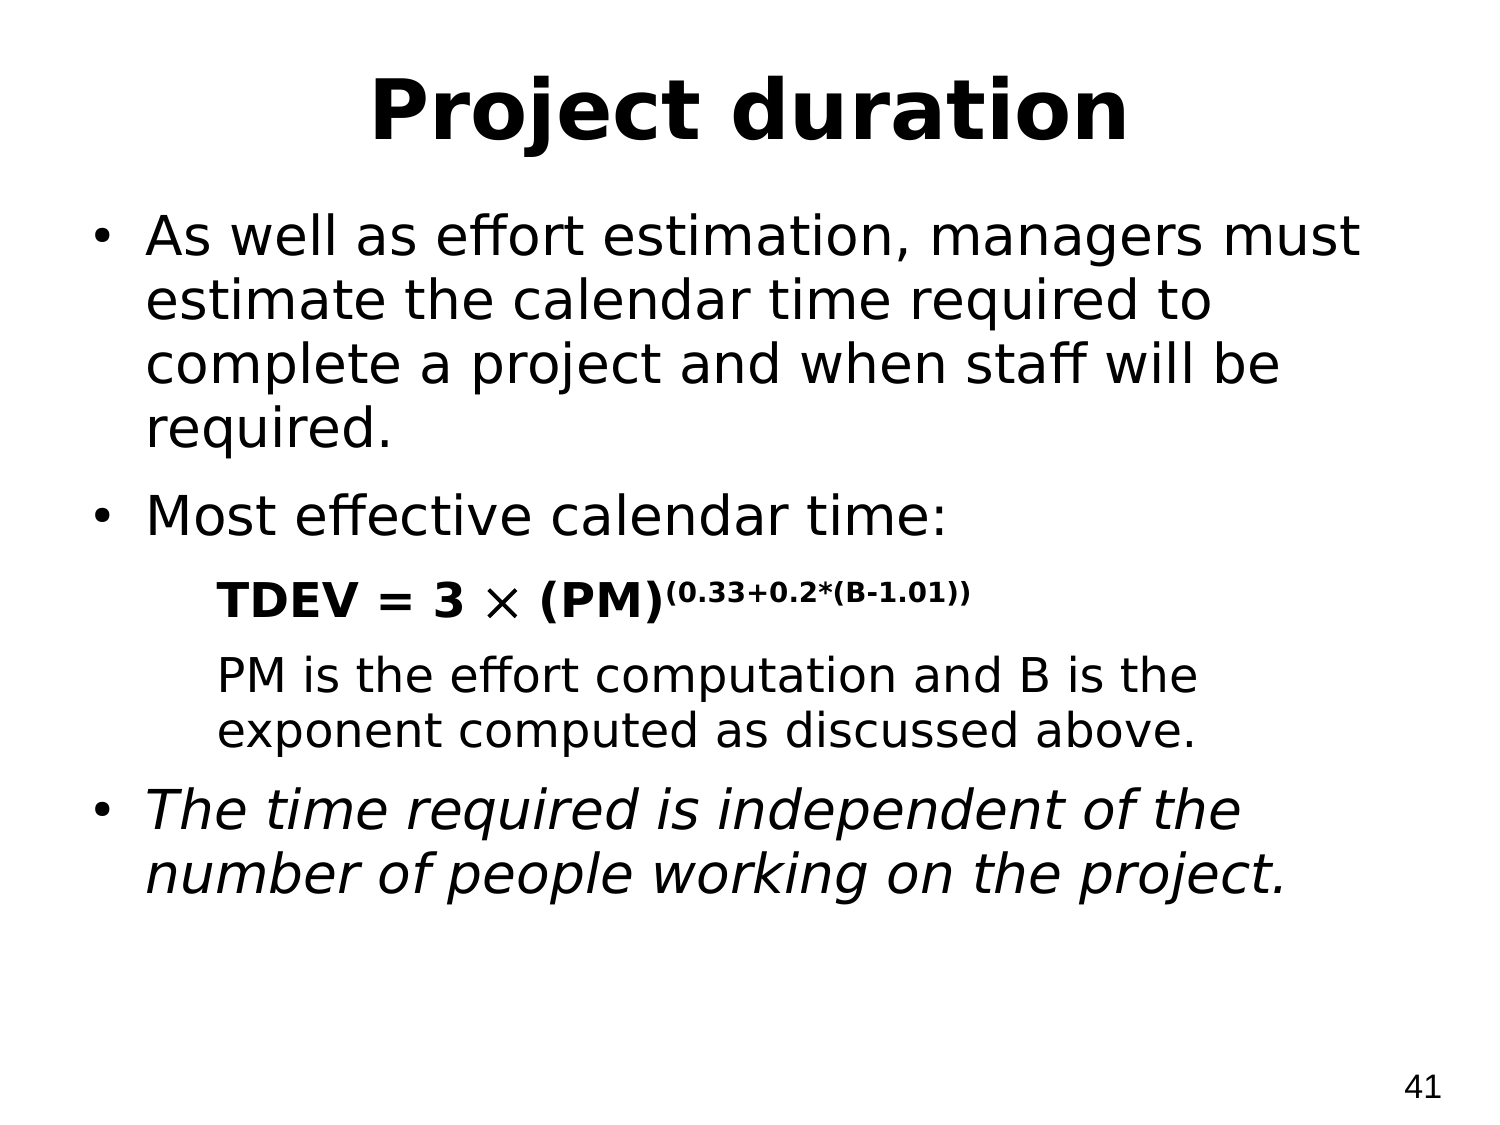

# Project duration
As well as effort estimation, managers must estimate the calendar time required to complete a project and when staff will be required.
Most effective calendar time:
TDEV = 3  (PM)(0.33+0.2*(B-1.01))
PM is the effort computation and B is the exponent computed as discussed above.
The time required is independent of the number of people working on the project.